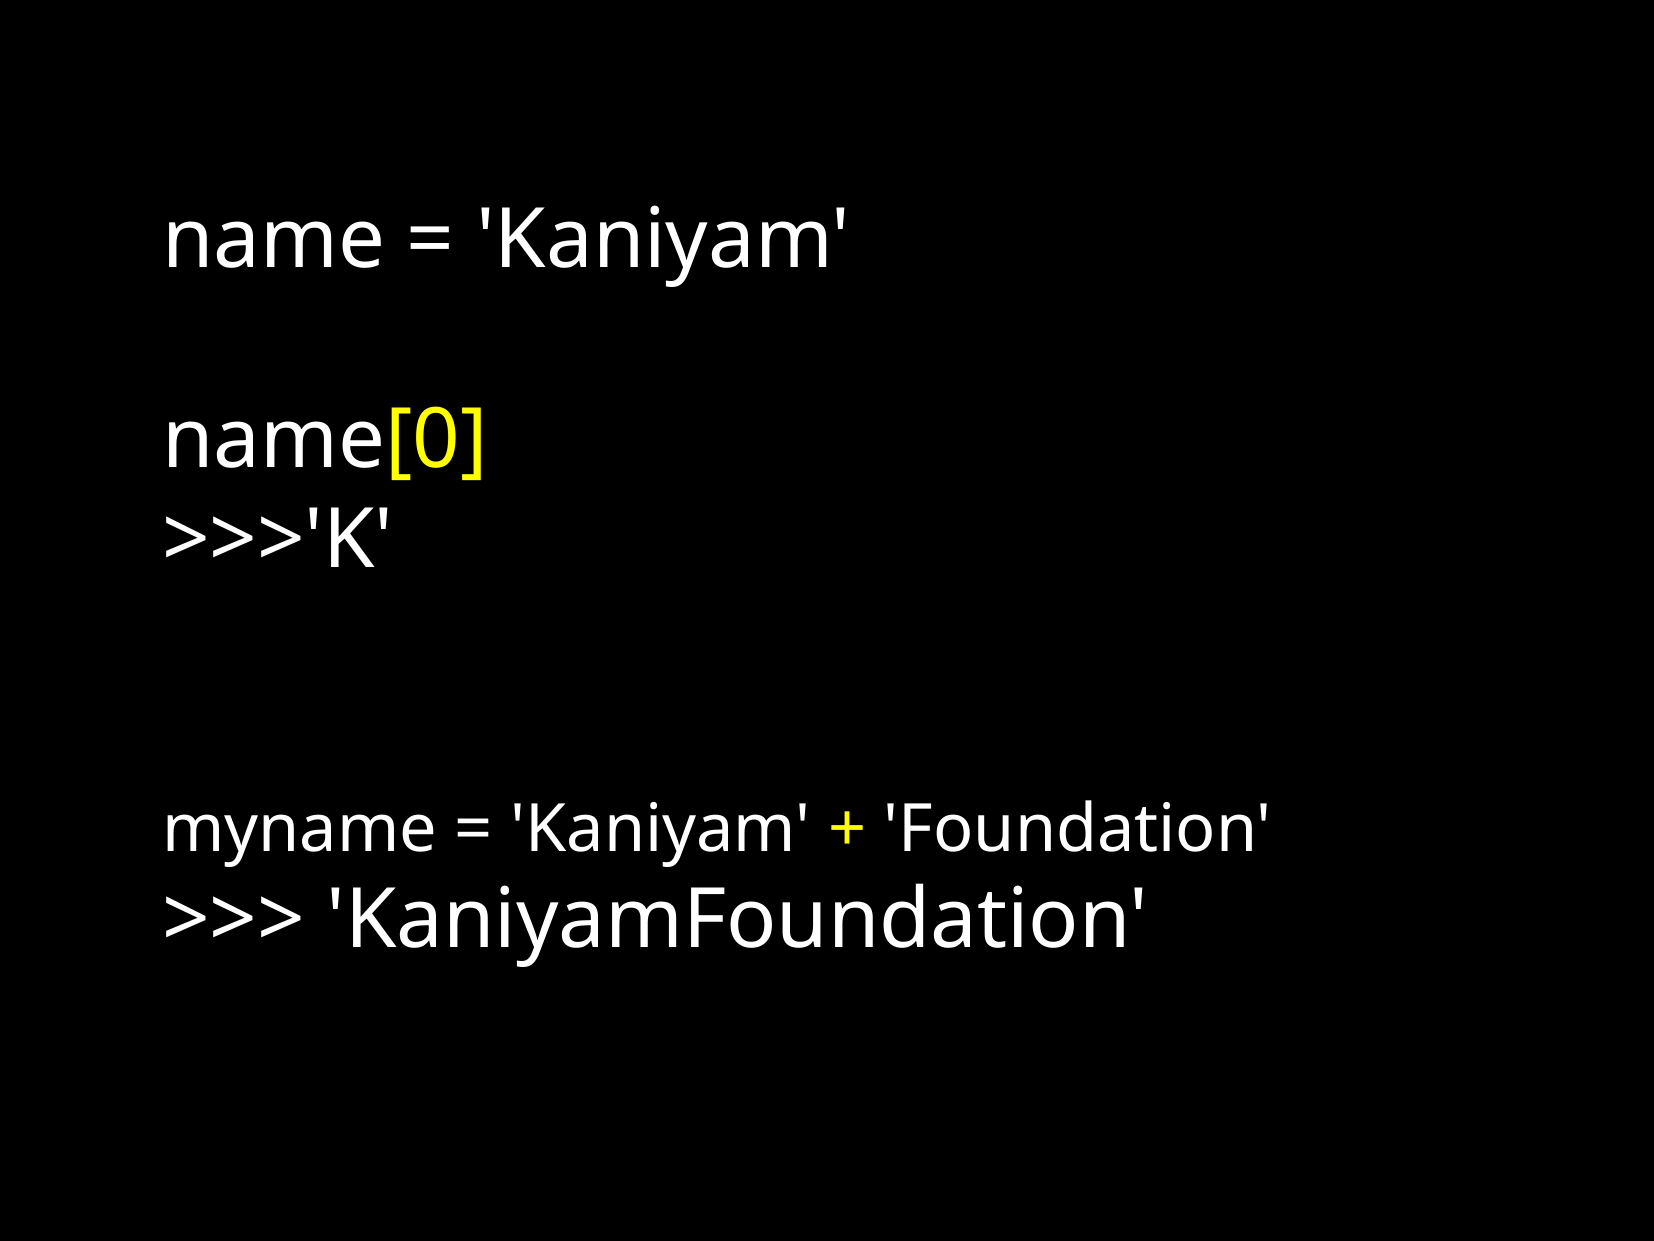

name = 'Kaniyam'
name[0]
>>>'K'
myname = 'Kaniyam' + 'Foundation'
>>> 'KaniyamFoundation'